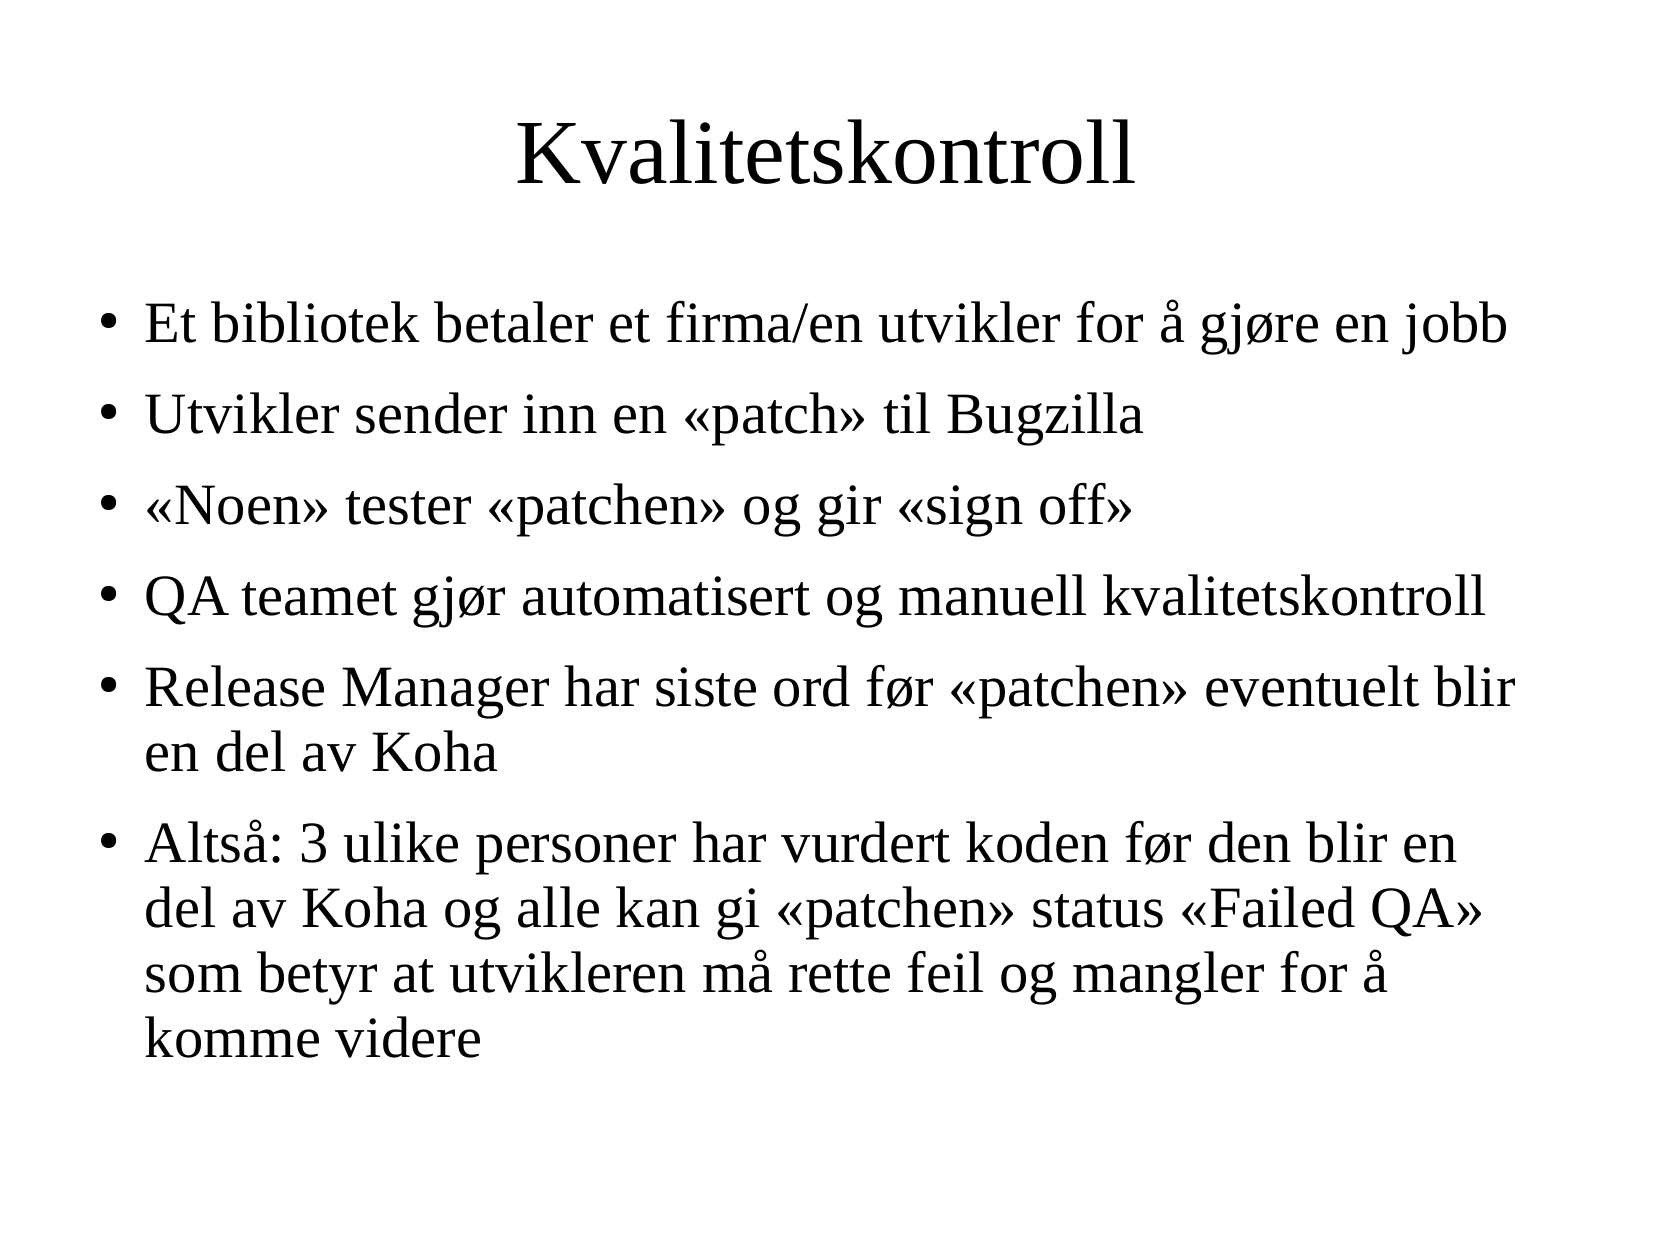

# Kvalitetskontroll
Et bibliotek betaler et firma/en utvikler for å gjøre en jobb
Utvikler sender inn en «patch» til Bugzilla
«Noen» tester «patchen» og gir «sign off»
QA teamet gjør automatisert og manuell kvalitetskontroll
Release Manager har siste ord før «patchen» eventuelt blir en del av Koha
Altså: 3 ulike personer har vurdert koden før den blir en del av Koha og alle kan gi «patchen» status «Failed QA» som betyr at utvikleren må rette feil og mangler for å komme videre